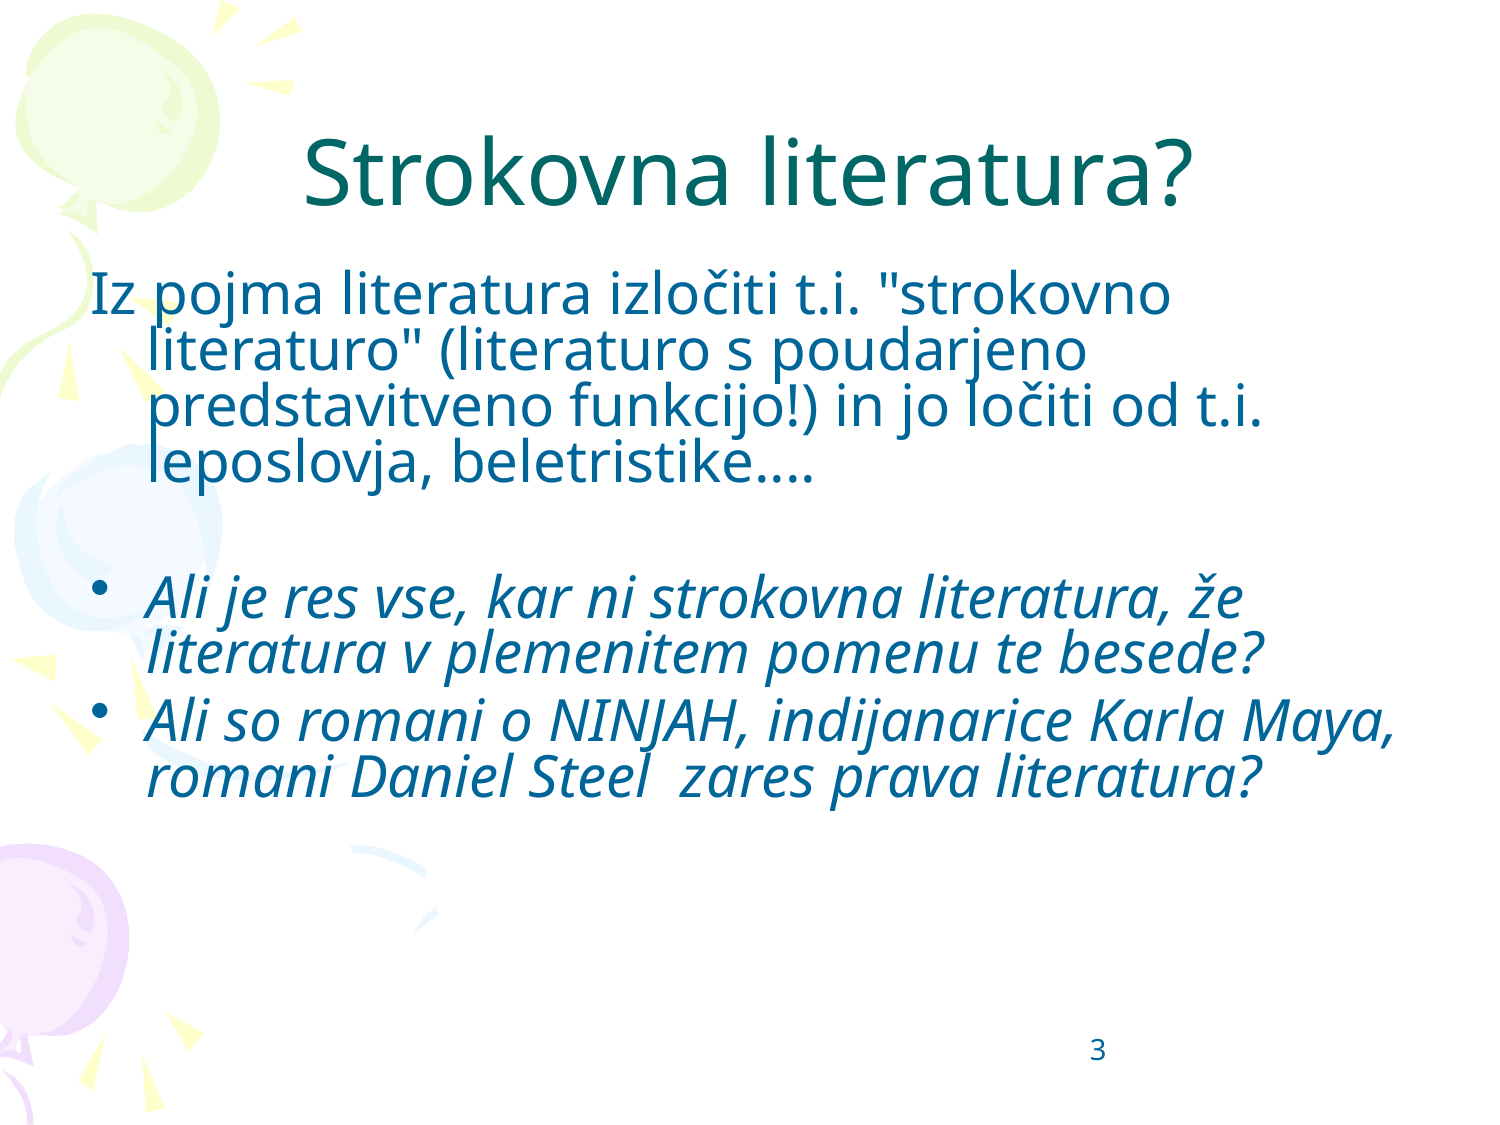

# Strokovna literatura?
Iz pojma literatura izločiti t.i. "strokovno literaturo" (literaturo s poudarjeno predstavitveno funkcijo!) in jo ločiti od t.i. leposlovja, beletristike....
Ali je res vse, kar ni strokovna literatura, že literatura v plemenitem pomenu te besede?
Ali so romani o NINJAH, indijanarice Karla Maya, romani Daniel Steel zares prava literatura?